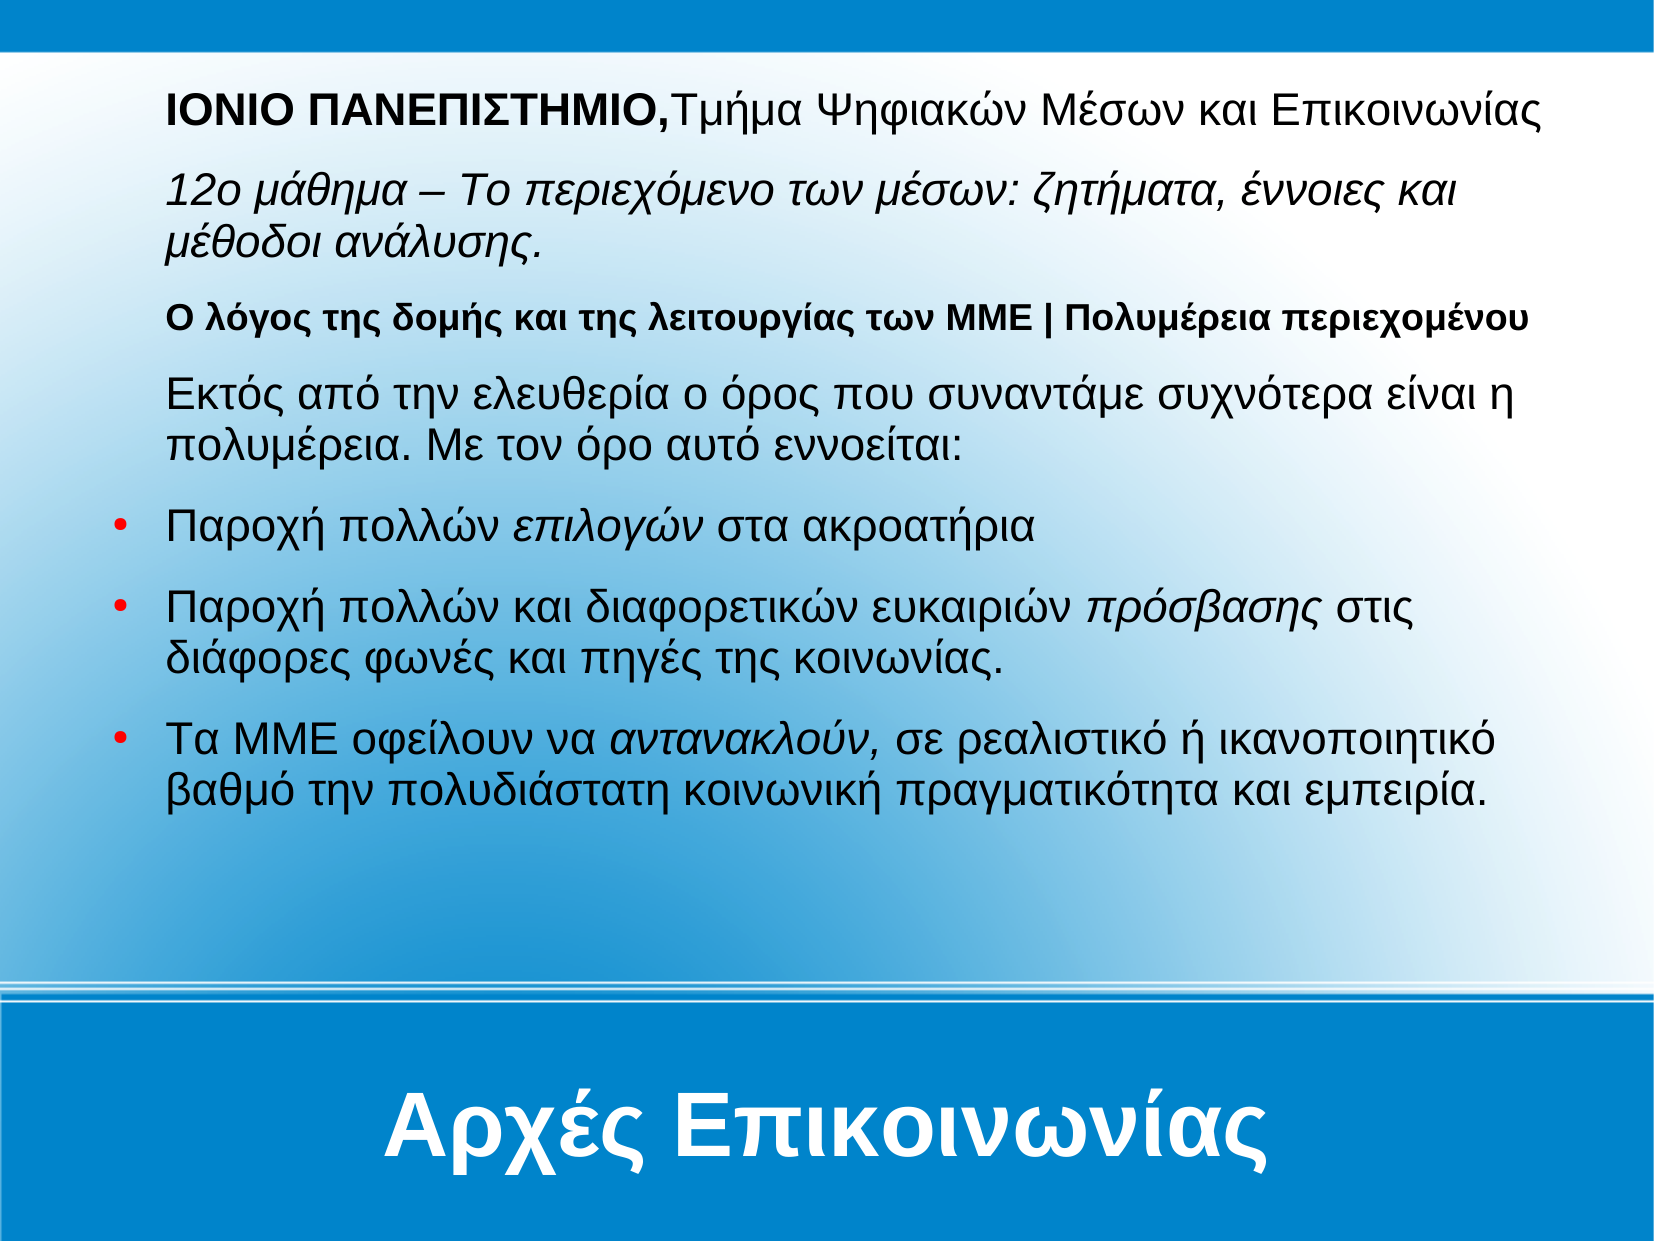

ΙΟΝΙΟ ΠΑΝΕΠΙΣΤΗΜΙΟ,Τμήμα Ψηφιακών Μέσων και Επικοινωνίας
12ο μάθημα – Το περιεχόμενο των μέσων: ζητήματα, έννοιες και μέθοδοι ανάλυσης.
Ο λόγος της δομής και της λειτουργίας των ΜΜΕ | Πολυμέρεια περιεχομένου
Εκτός από την ελευθερία ο όρος που συναντάμε συχνότερα είναι η πολυμέρεια. Με τον όρο αυτό εννοείται:
Παροχή πολλών επιλογών στα ακροατήρια
Παροχή πολλών και διαφορετικών ευκαιριών πρόσβασης στις διάφορες φωνές και πηγές της κοινωνίας.
Τα ΜΜΕ οφείλουν να αντανακλούν, σε ρεαλιστικό ή ικανοποιητικό βαθμό την πολυδιάστατη κοινωνική πραγματικότητα και εμπειρία.
# Αρχές Επικοινωνίας